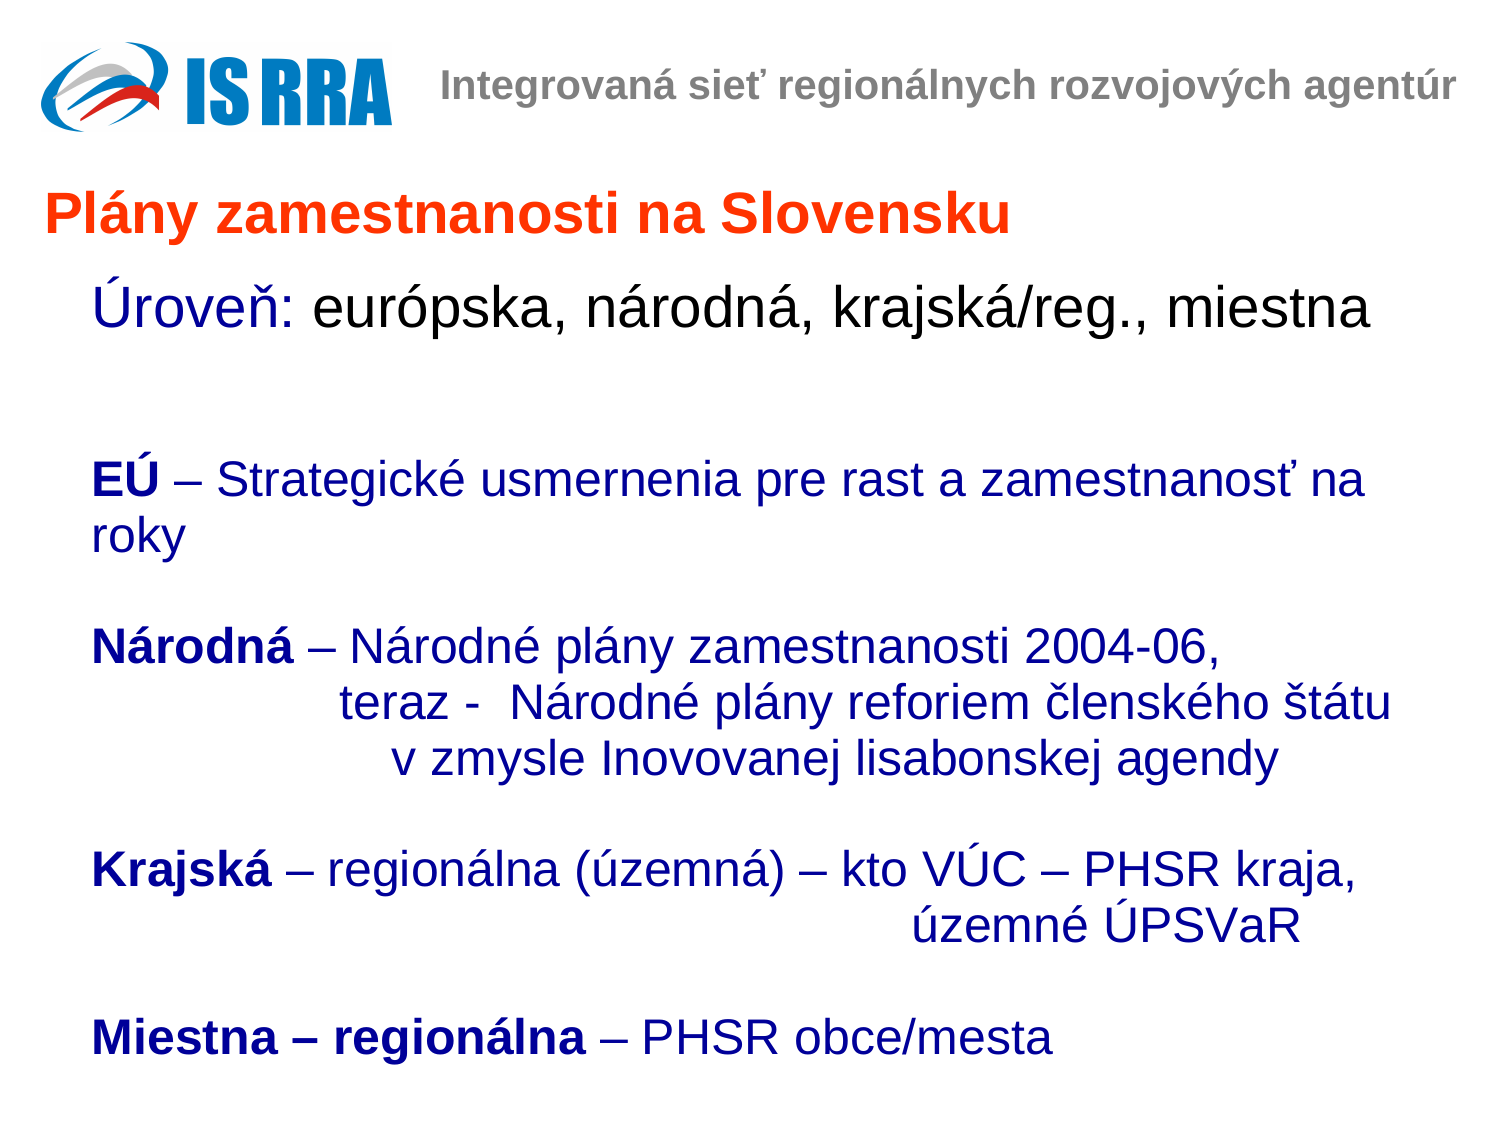

Integrovaná sieť regionálnych rozvojových agentúr
Plány zamestnanosti na Slovensku
Úroveň: európska, národná, krajská/reg., miestna
EÚ – Strategické usmernenia pre rast a zamestnanosť na roky
Národná – Národné plány zamestnanosti 2004-06,
	 teraz - Národné plány reforiem členského štátu
 		v zmysle Inovovanej lisabonskej agendy
Krajská – regionálna (územná) – kto VÚC – PHSR kraja, 					 územné ÚPSVaR
Miestna – regionálna – PHSR obce/mesta